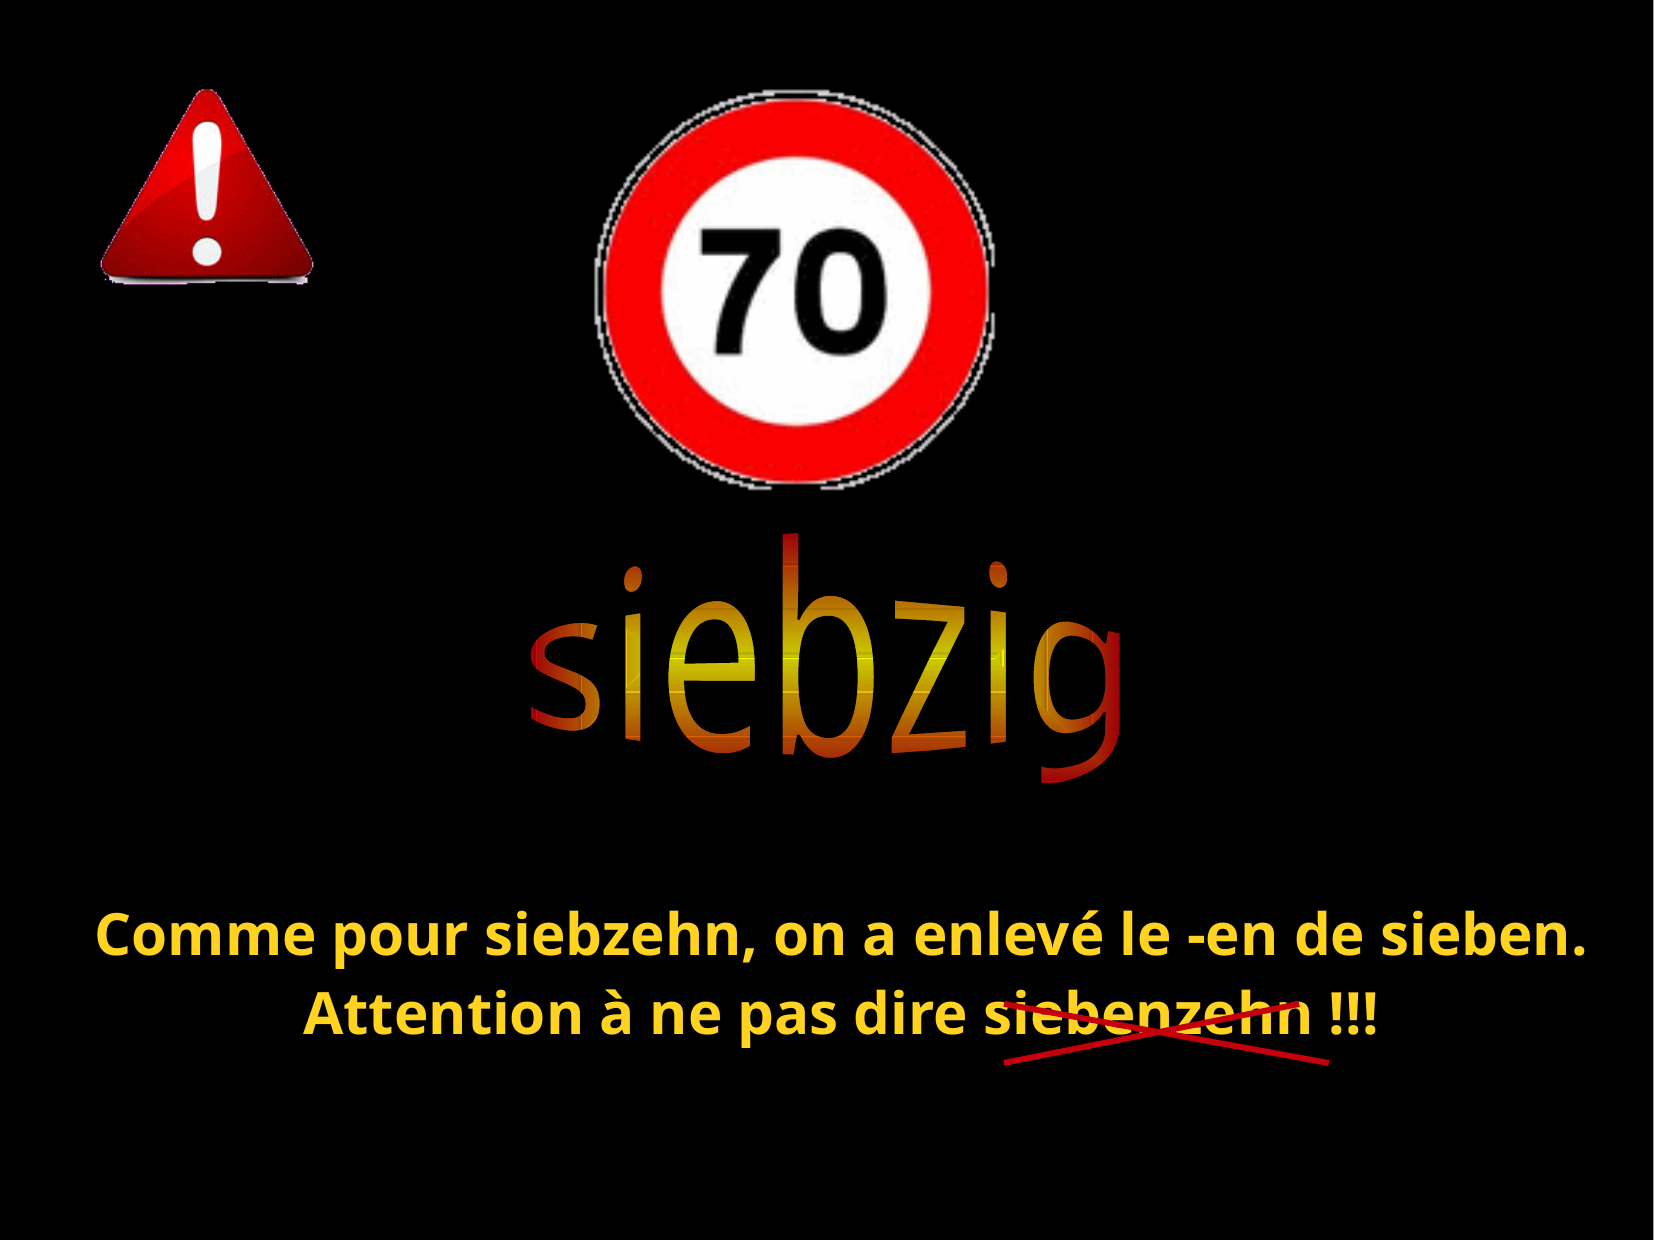

siebzig
Comme pour siebzehn, on a enlevé le -en de sieben.
Attention à ne pas dire siebenzehn !!!